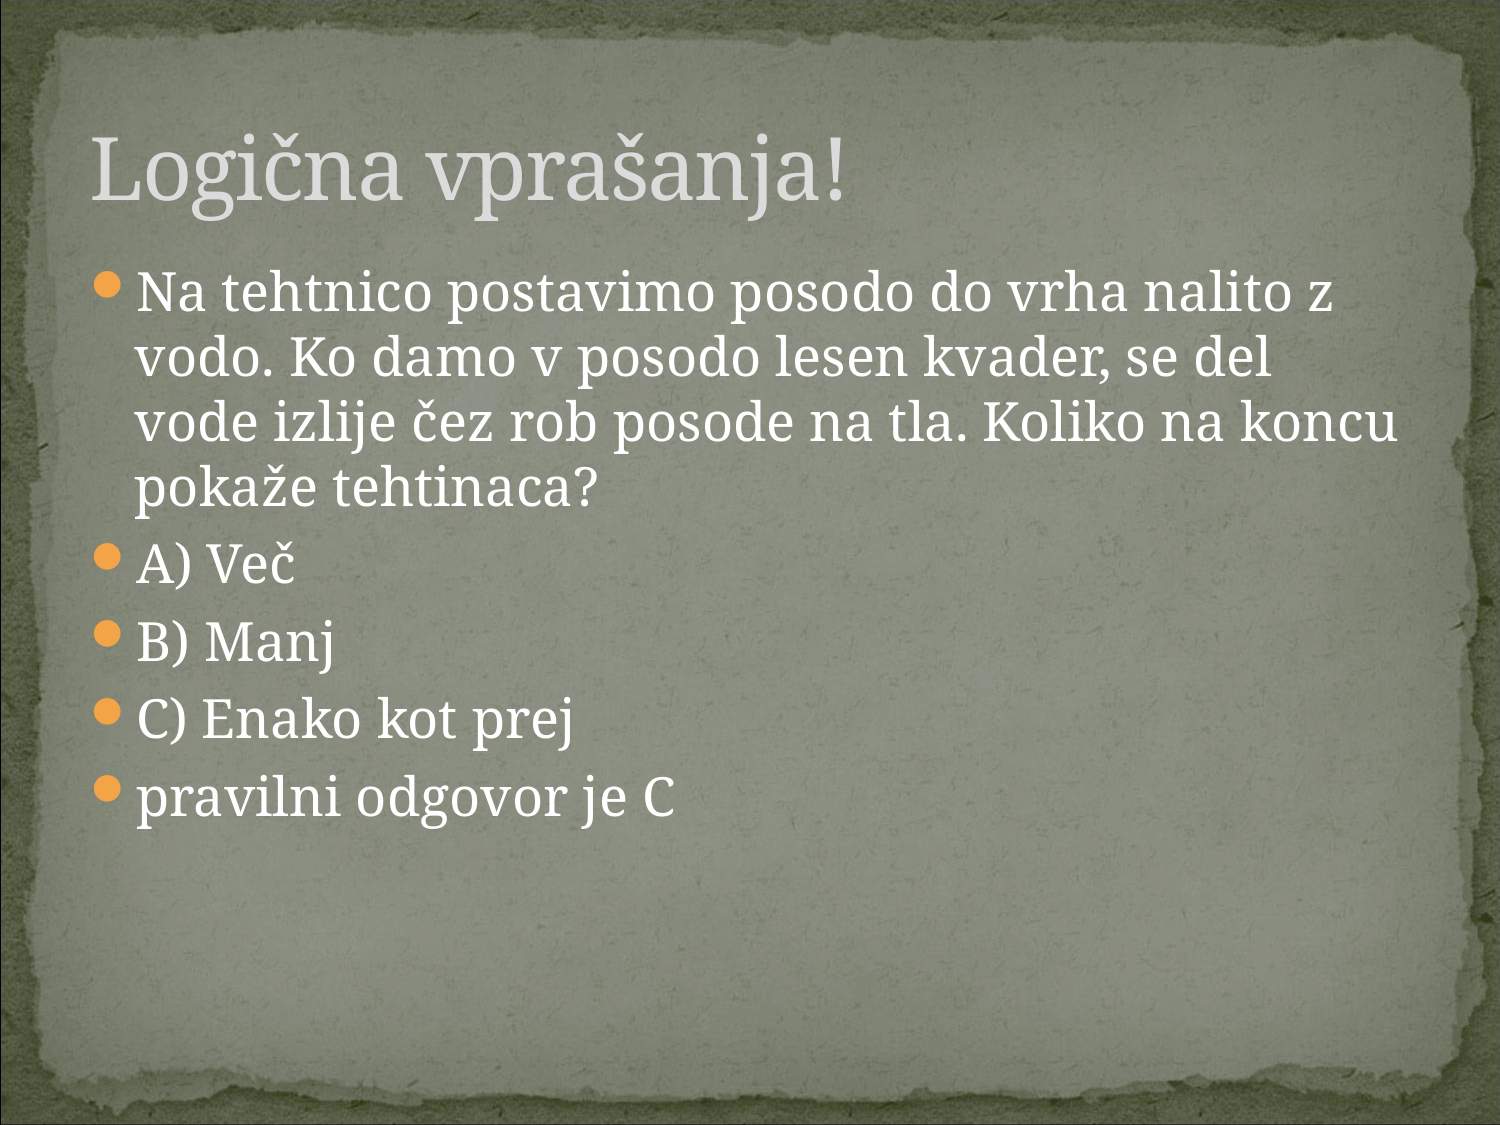

Logična vprašanja!
# Na tehtnico postavimo posodo do vrha nalito z vodo. Ko damo v posodo lesen kvader, se del vode izlije čez rob posode na tla. Koliko na koncu pokaže tehtinaca?
A) Več
B) Manj
C) Enako kot prej
pravilni odgovor je C